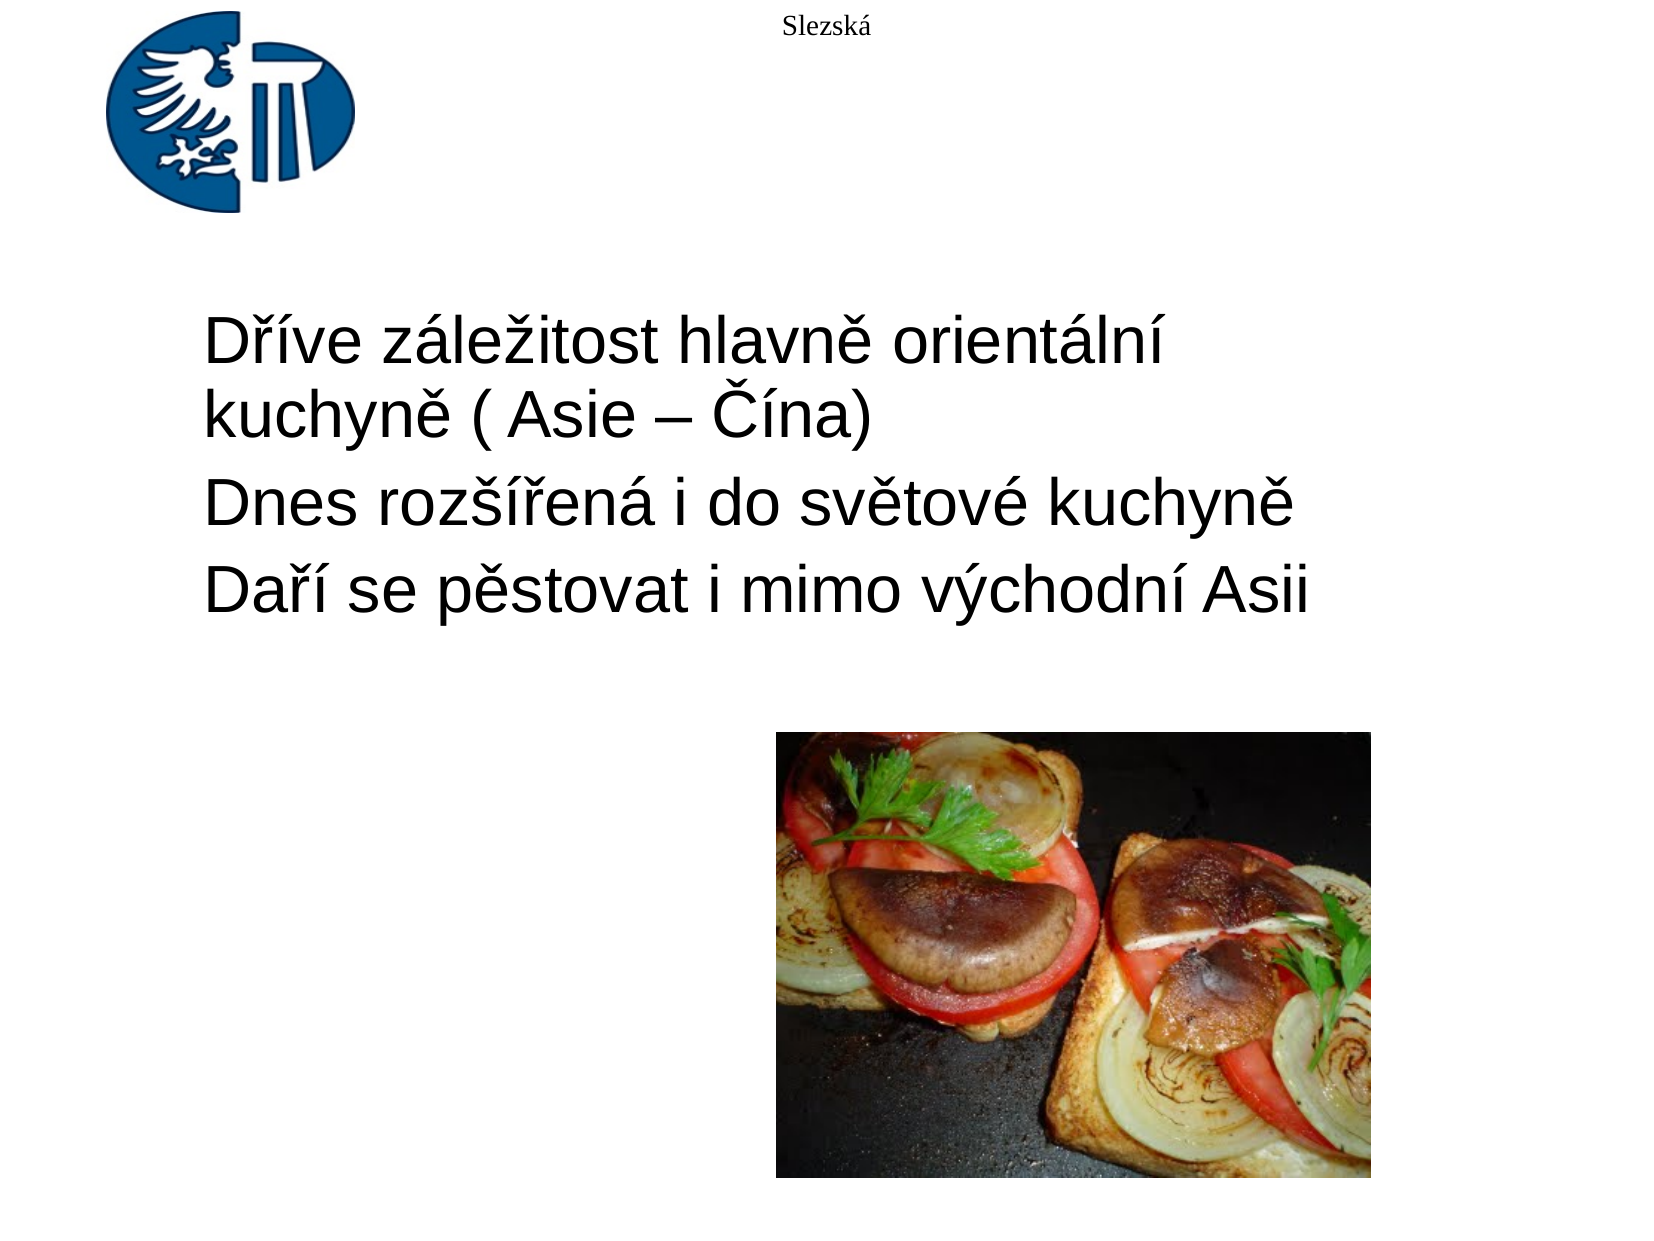

ahoj
Dříve záležitost hlavně orientální kuchyně ( Asie – Čína)
Dnes rozšířená i do světové kuchyně
Daří se pěstovat i mimo východní Asii